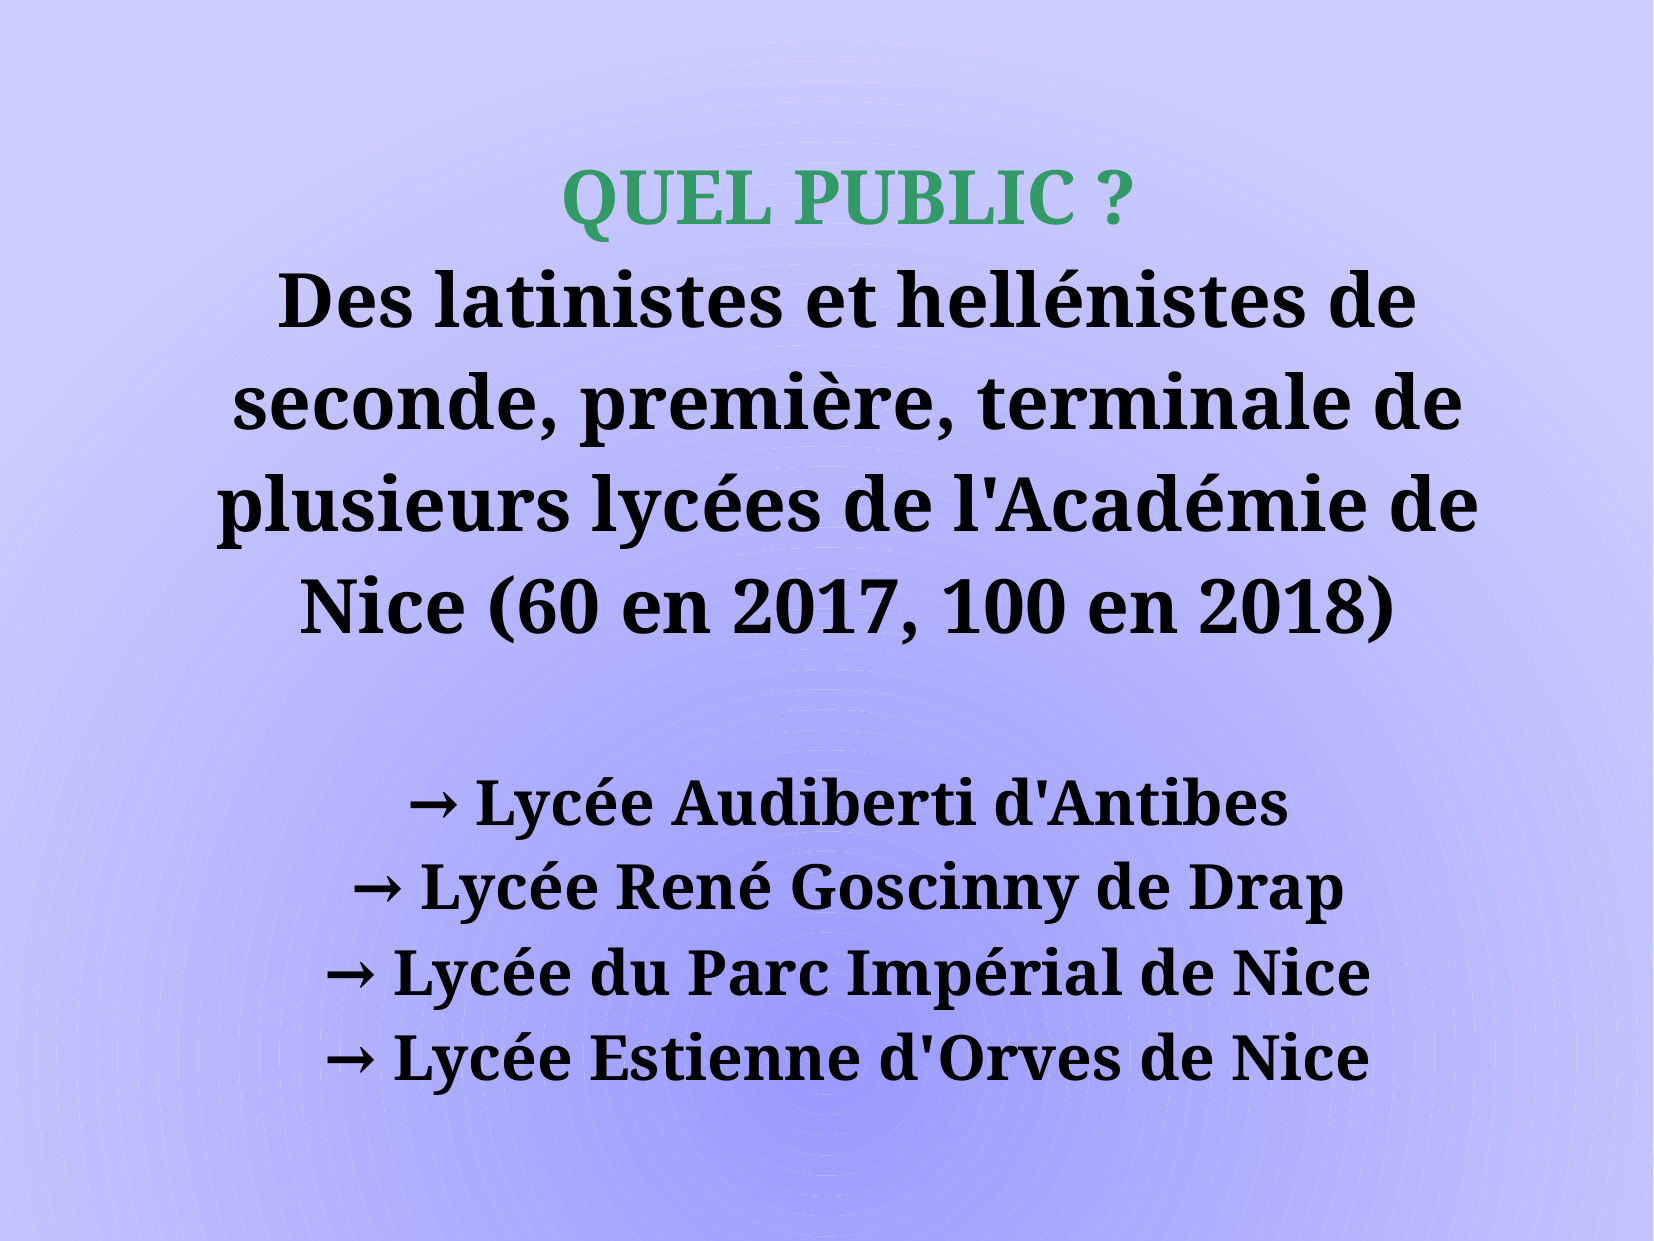

QUEL PUBLIC ?
Des latinistes et hellénistes de seconde, première, terminale de plusieurs lycées de l'Académie de Nice (60 en 2017, 100 en 2018)
→ Lycée Audiberti d'Antibes
→ Lycée René Goscinny de Drap
→ Lycée du Parc Impérial de Nice
→ Lycée Estienne d'Orves de Nice